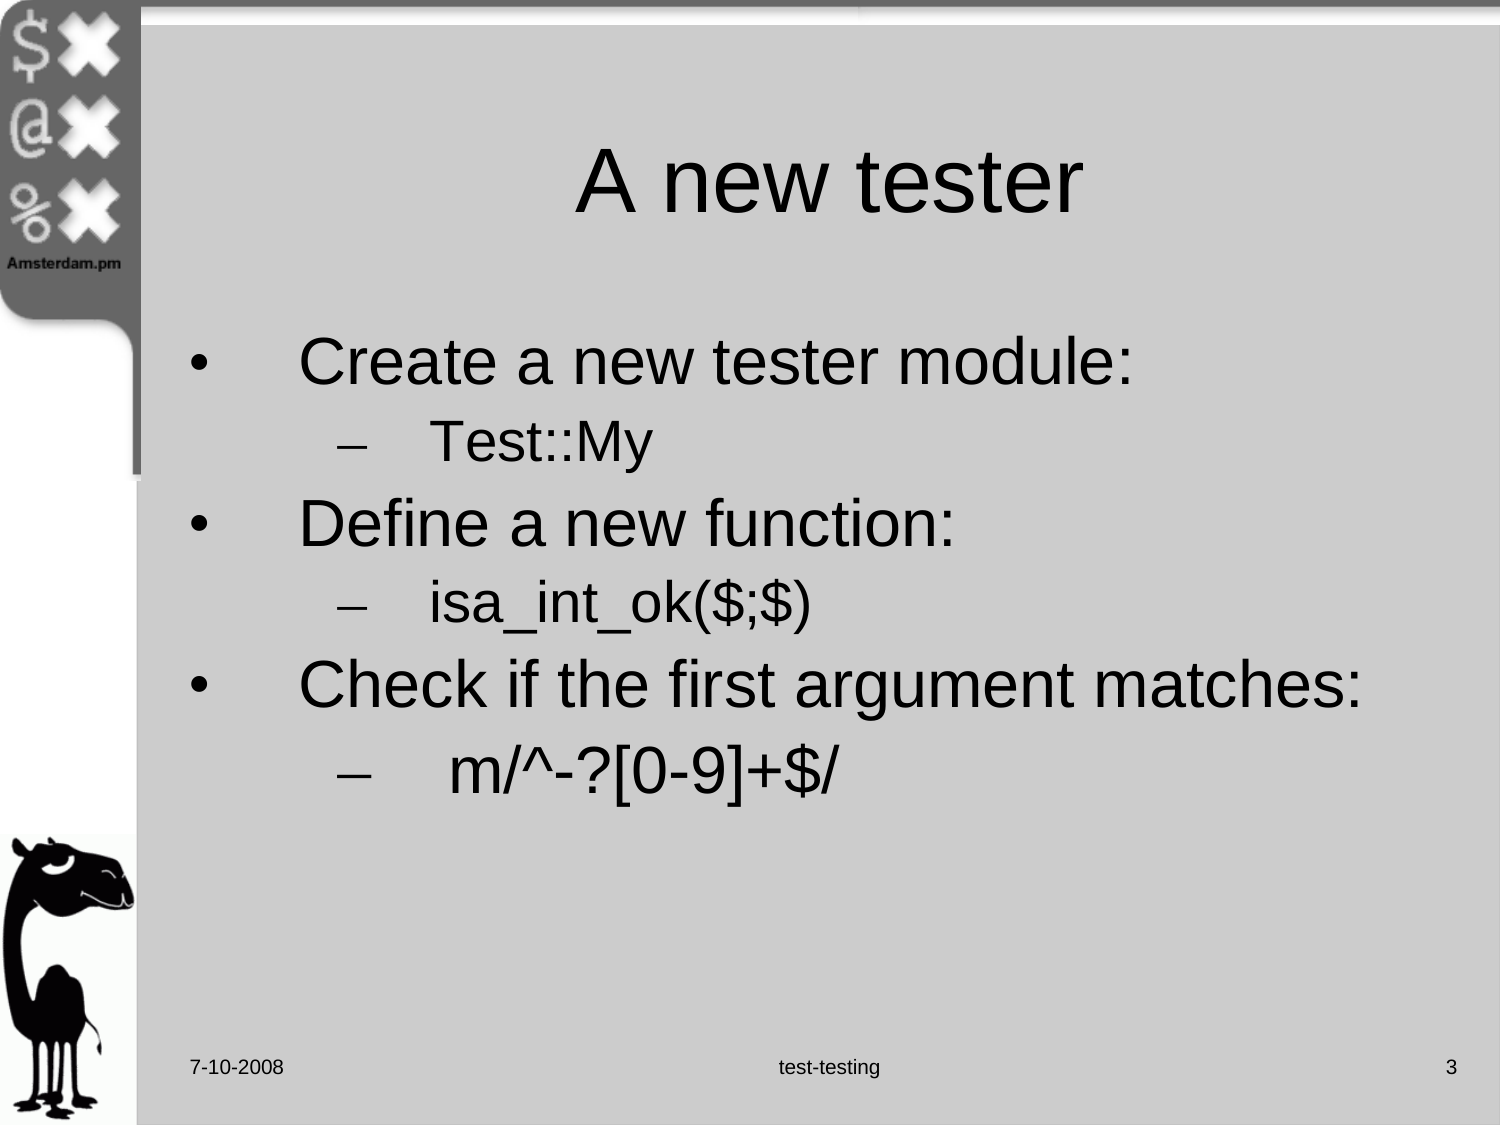

# A new tester
Create a new tester module:
Test::My
Define a new function:
isa_int_ok($;$)
Check if the first argument matches:
 m/^-?[0-9]+$/
7-10-2008
test-testing
3